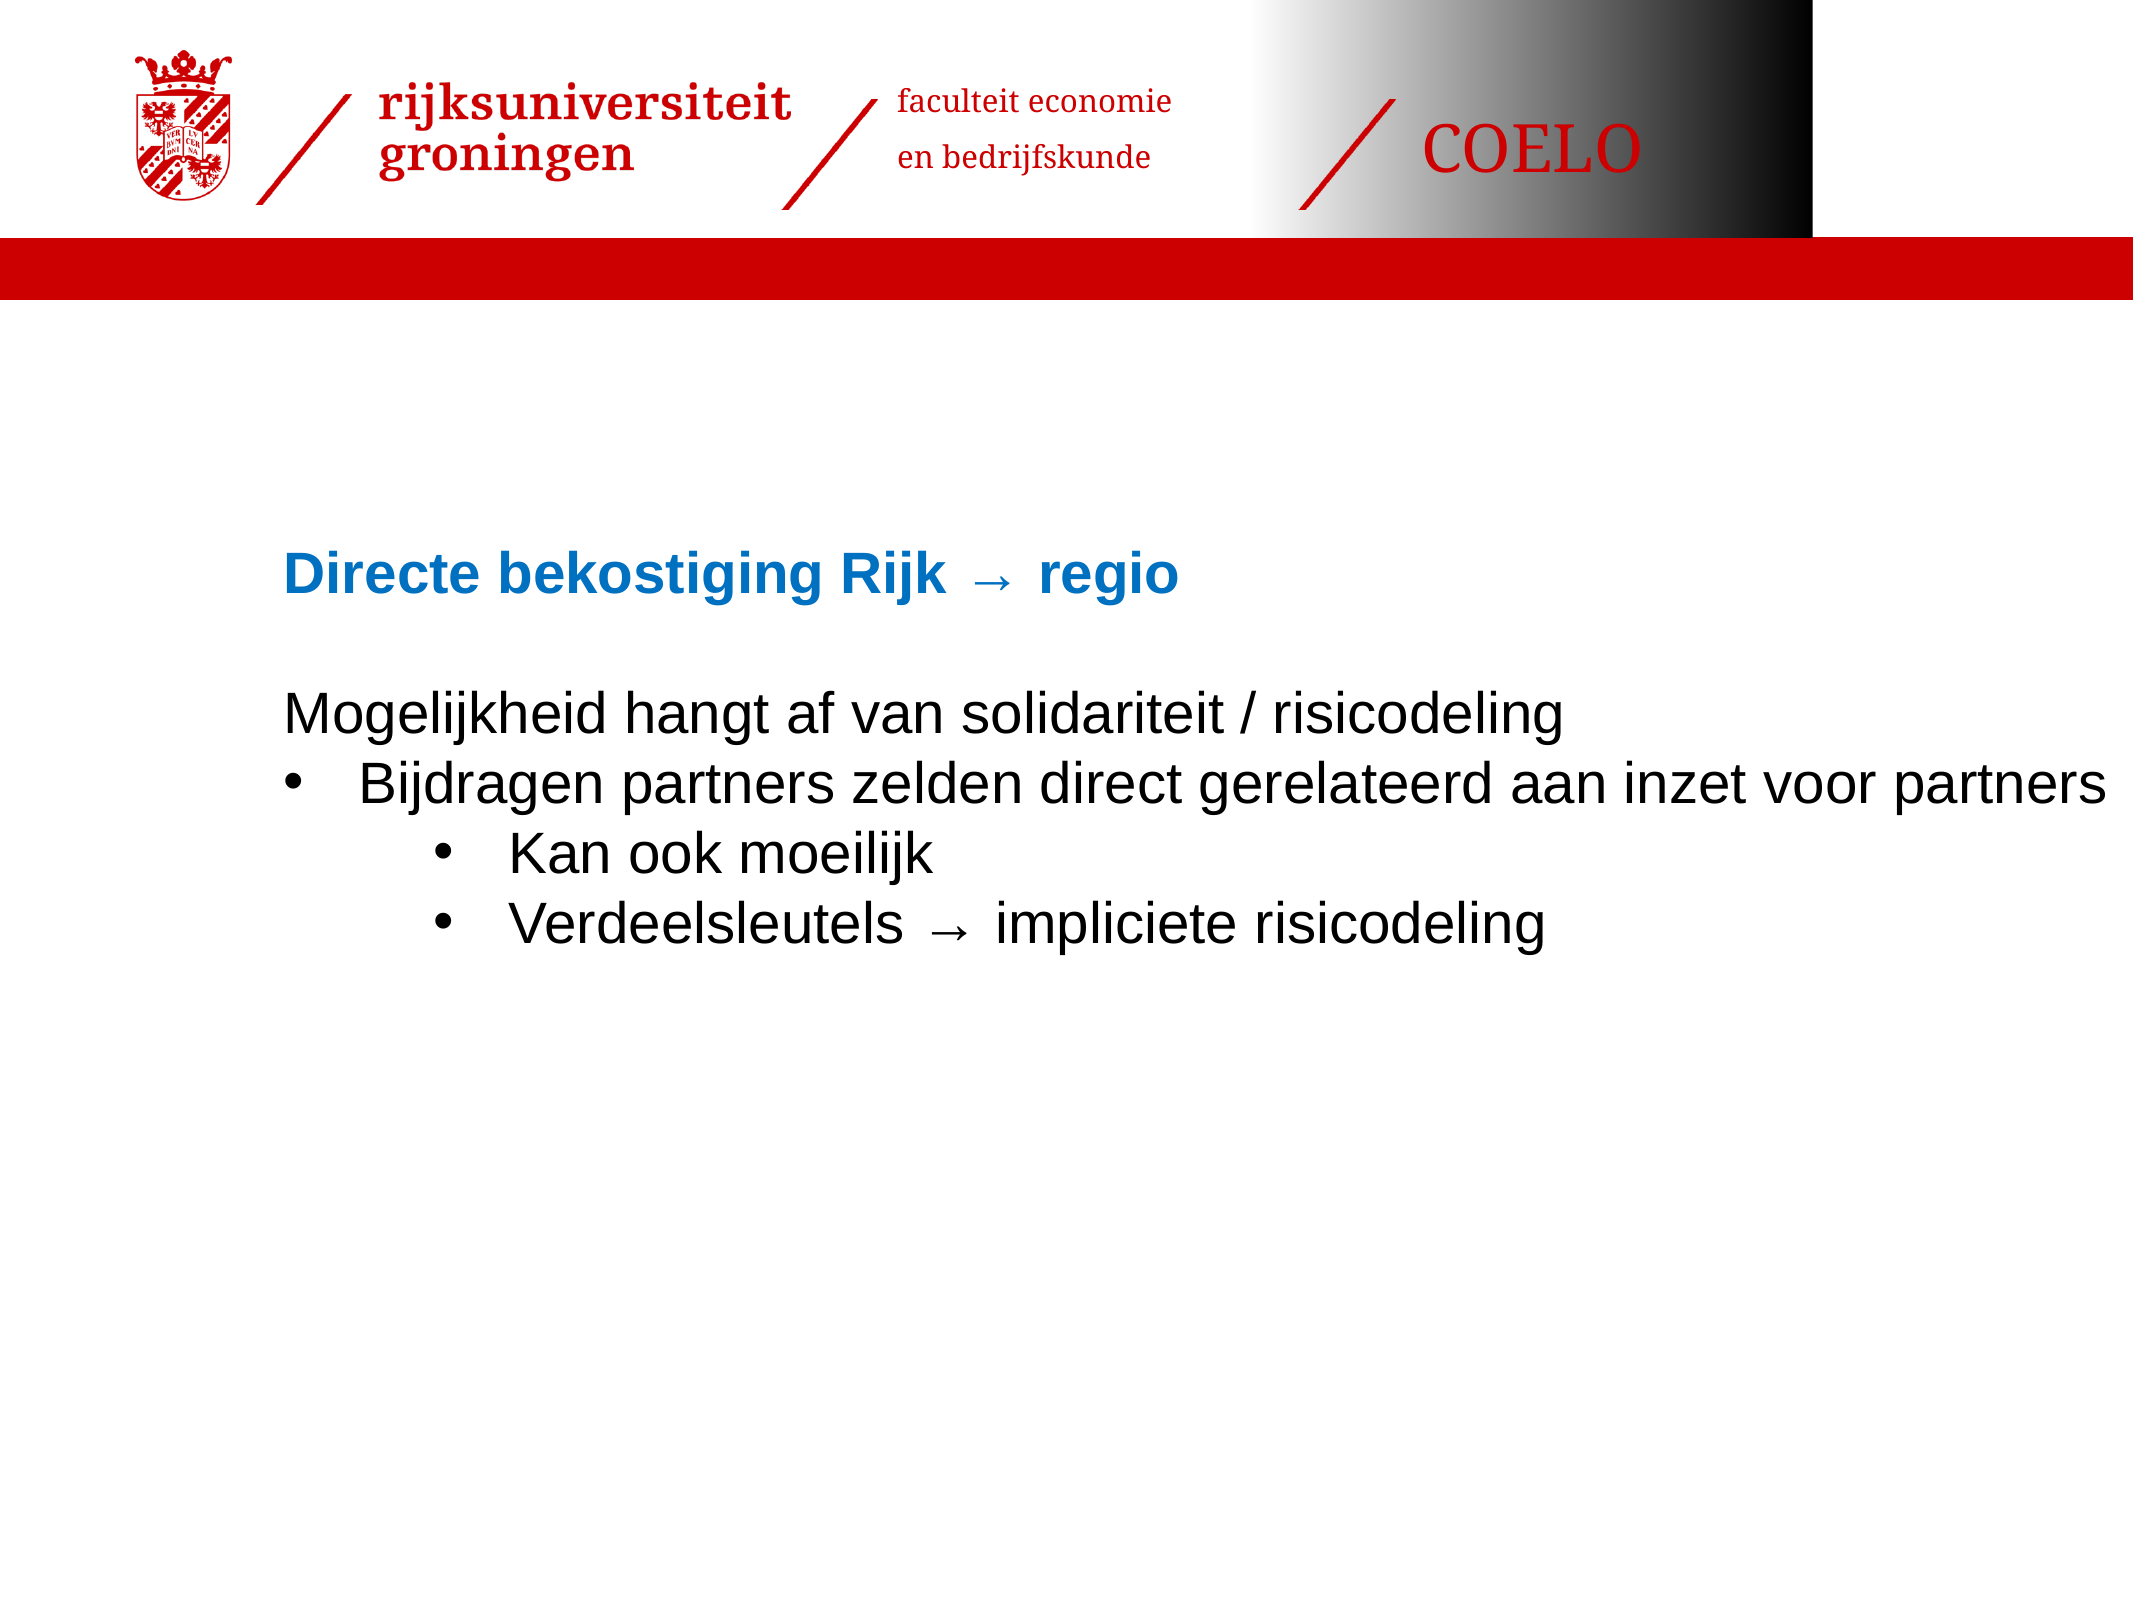

Directe bekostiging Rijk → regio
Mogelijkheid hangt af van solidariteit / risicodeling
Bijdragen partners zelden direct gerelateerd aan inzet voor partners
Kan ook moeilijk
Verdeelsleutels → impliciete risicodeling